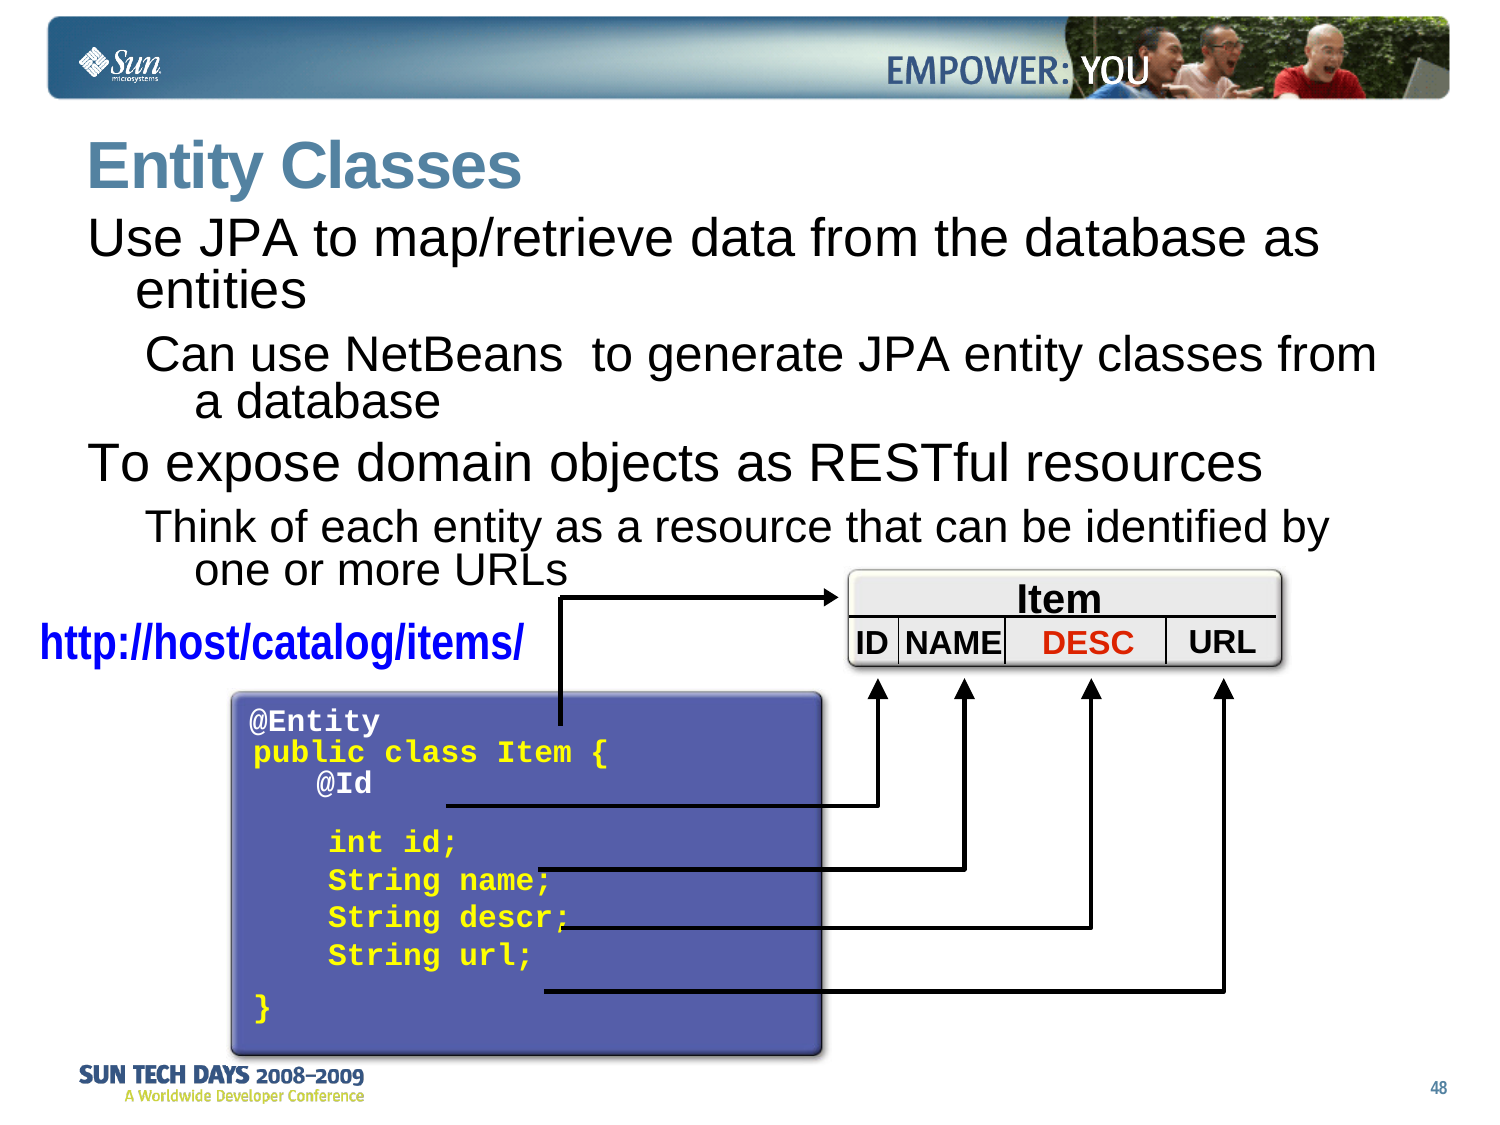

# Entity Classes
Use JPA to map/retrieve data from the database as entities
Can use NetBeans to generate JPA entity classes from a database
To expose domain objects as RESTful resources
Think of each entity as a resource that can be identified by one or more URLs
Item
URL
ID
NAME
DESC
public class Item {
 int id;
 String name;
 String descr;
 String url;
}
@Entity
@Id
http://host/catalog/items/